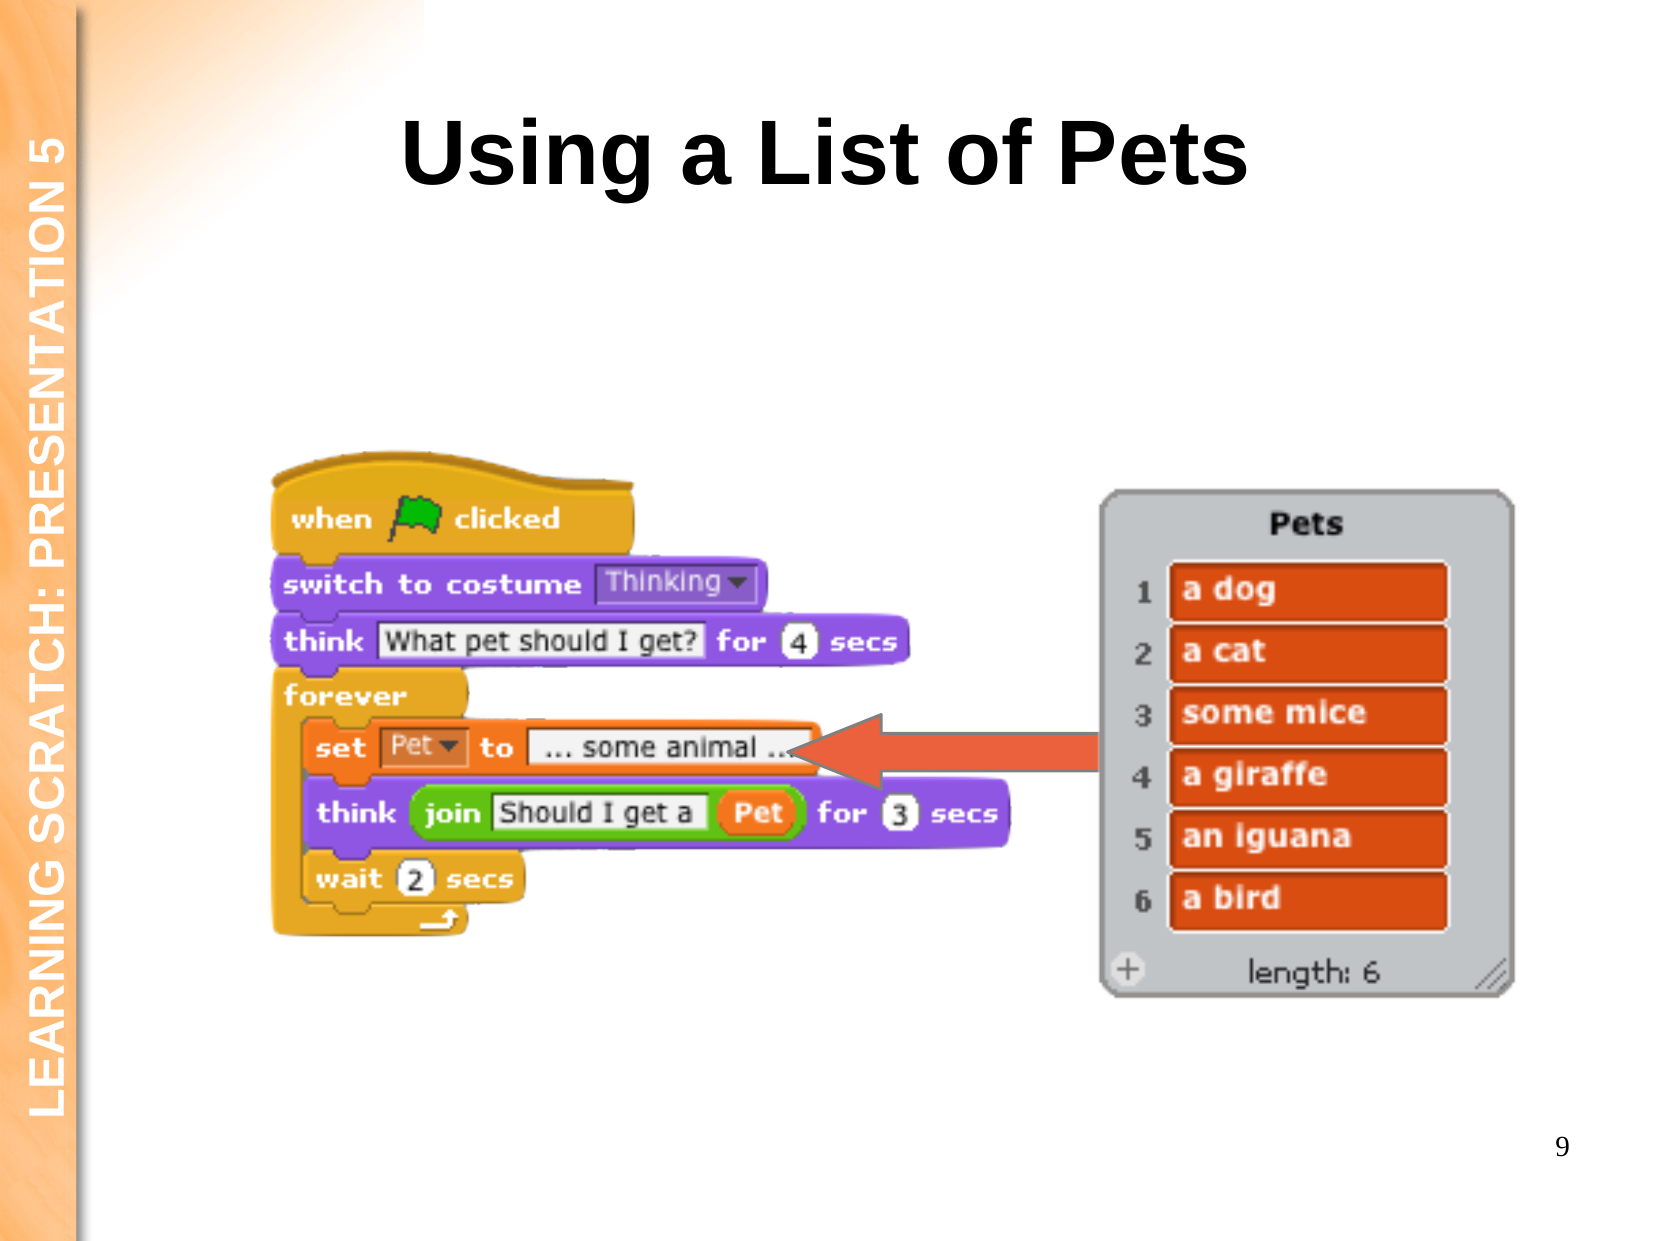

# Using a List of Pets
9